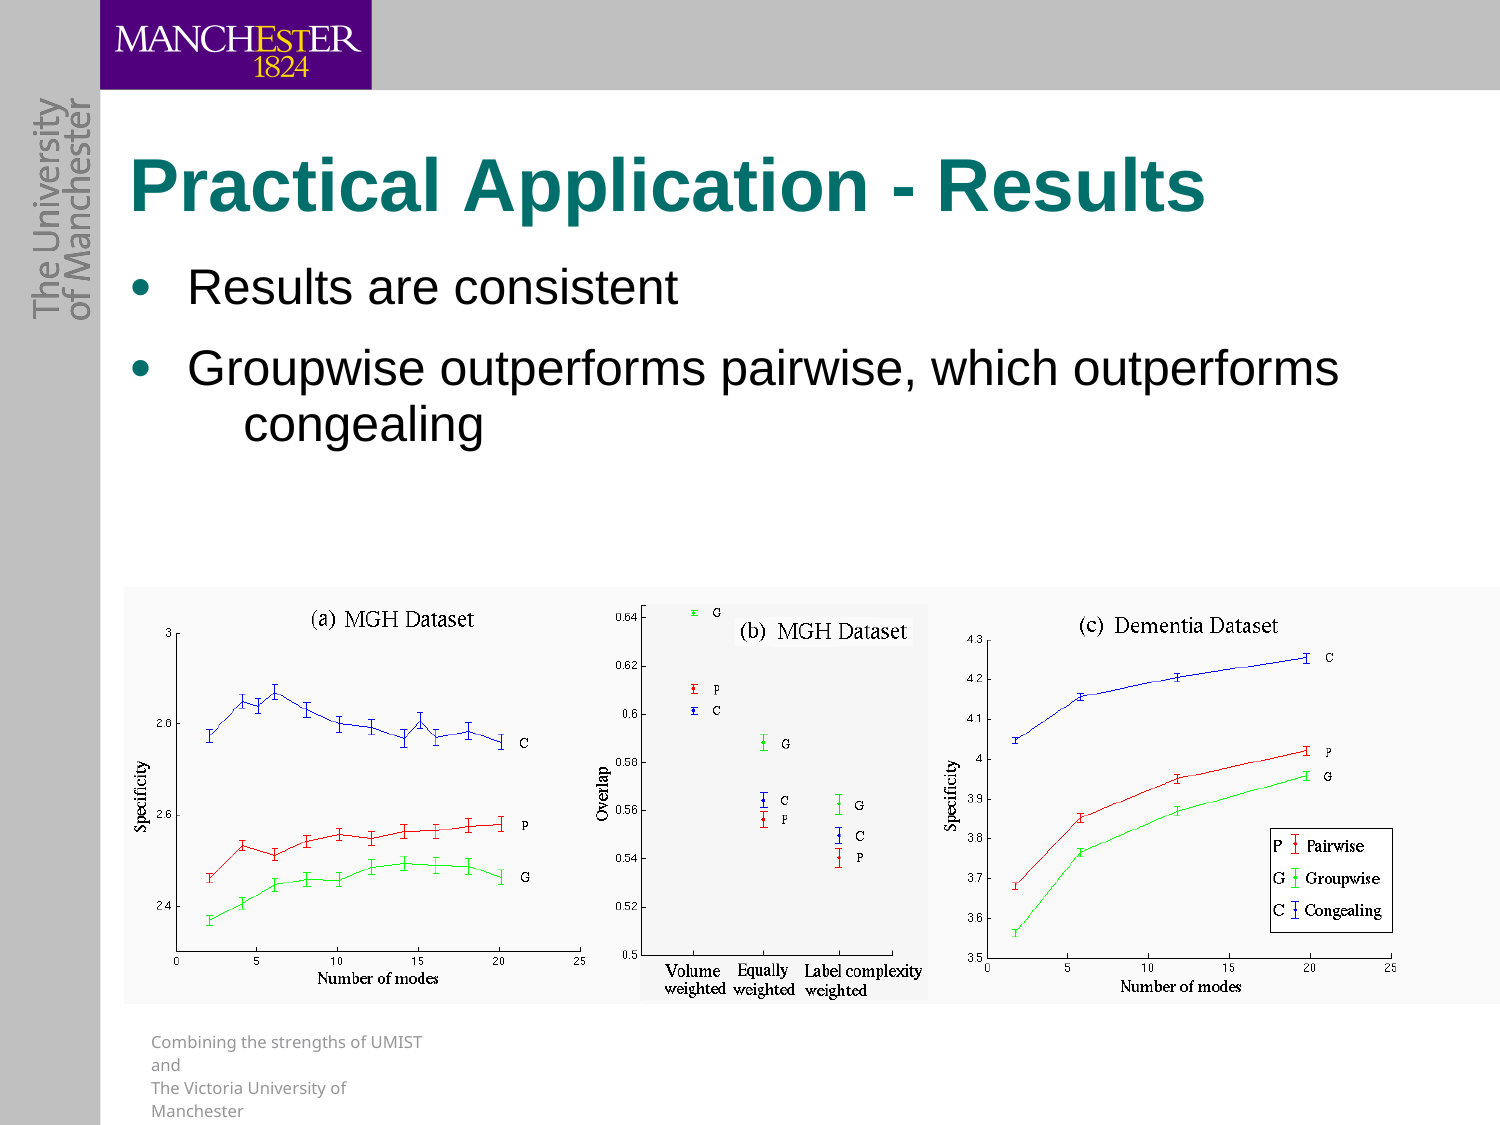

# Practical Application - Results
Results are consistent
Groupwise outperforms pairwise, which outperforms congealing